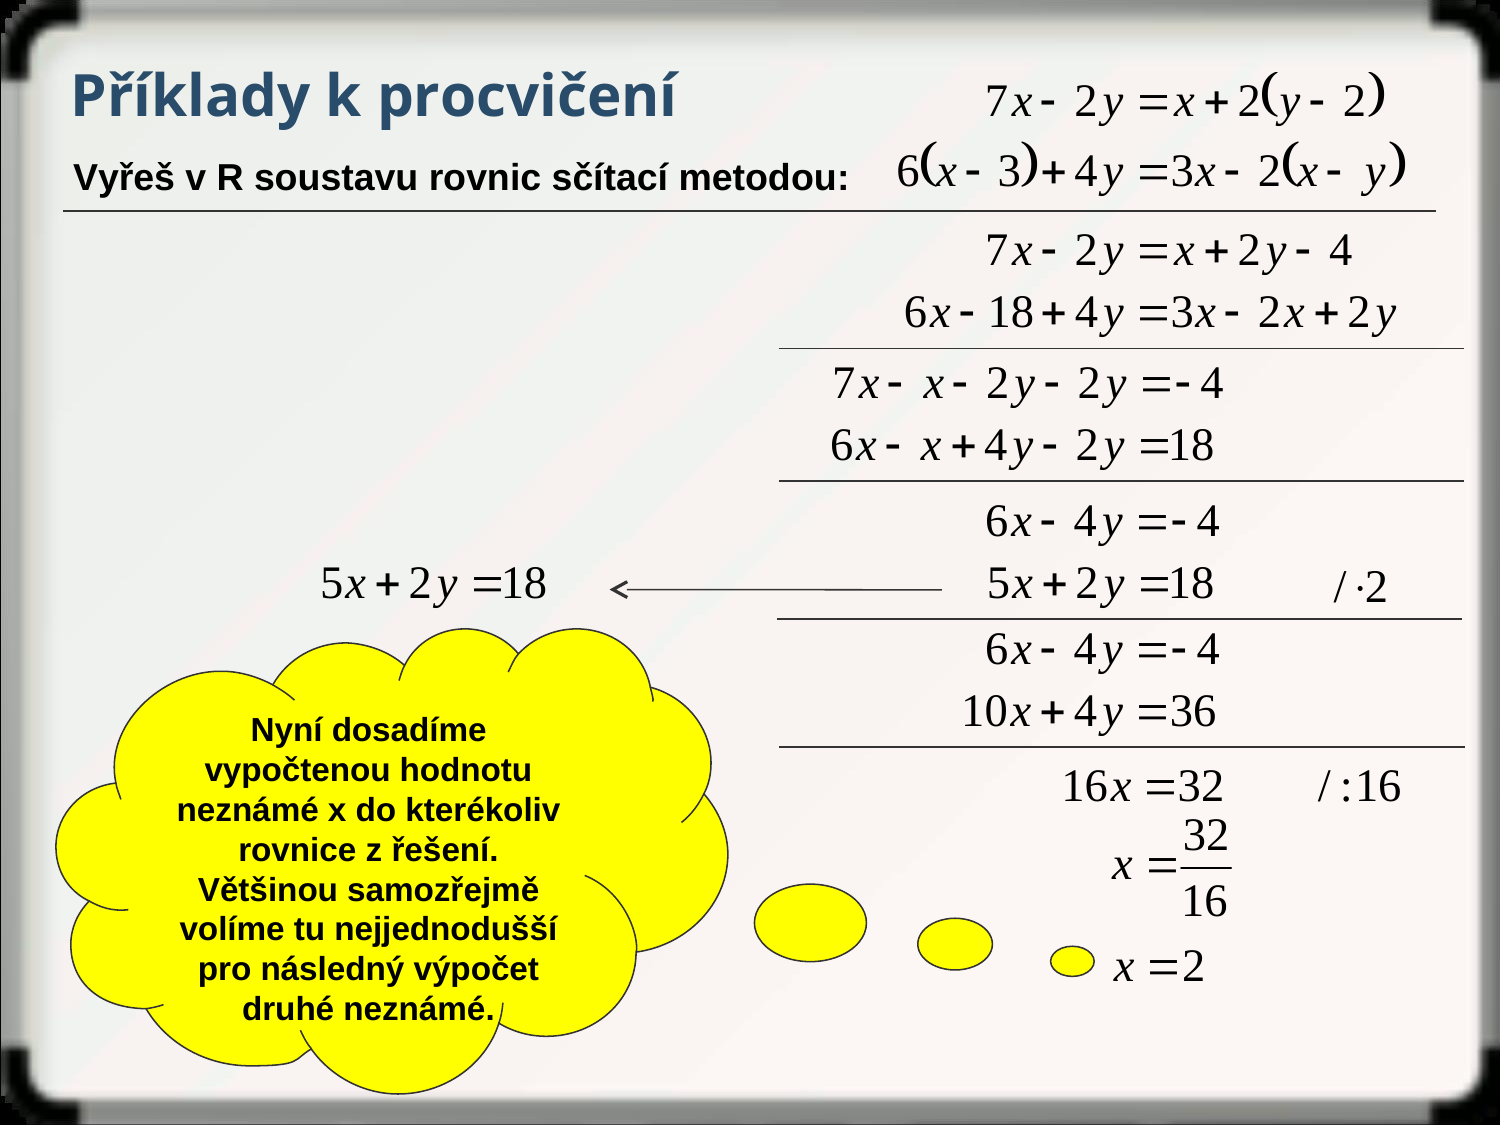

Příklady k procvičení
Vyřeš v R soustavu rovnic sčítací metodou:
Nyní dosadíme vypočtenou hodnotu neznámé x do kterékoliv rovnice z řešení. Většinou samozřejmě volíme tu nejjednodušší pro následný výpočet druhé neznámé.